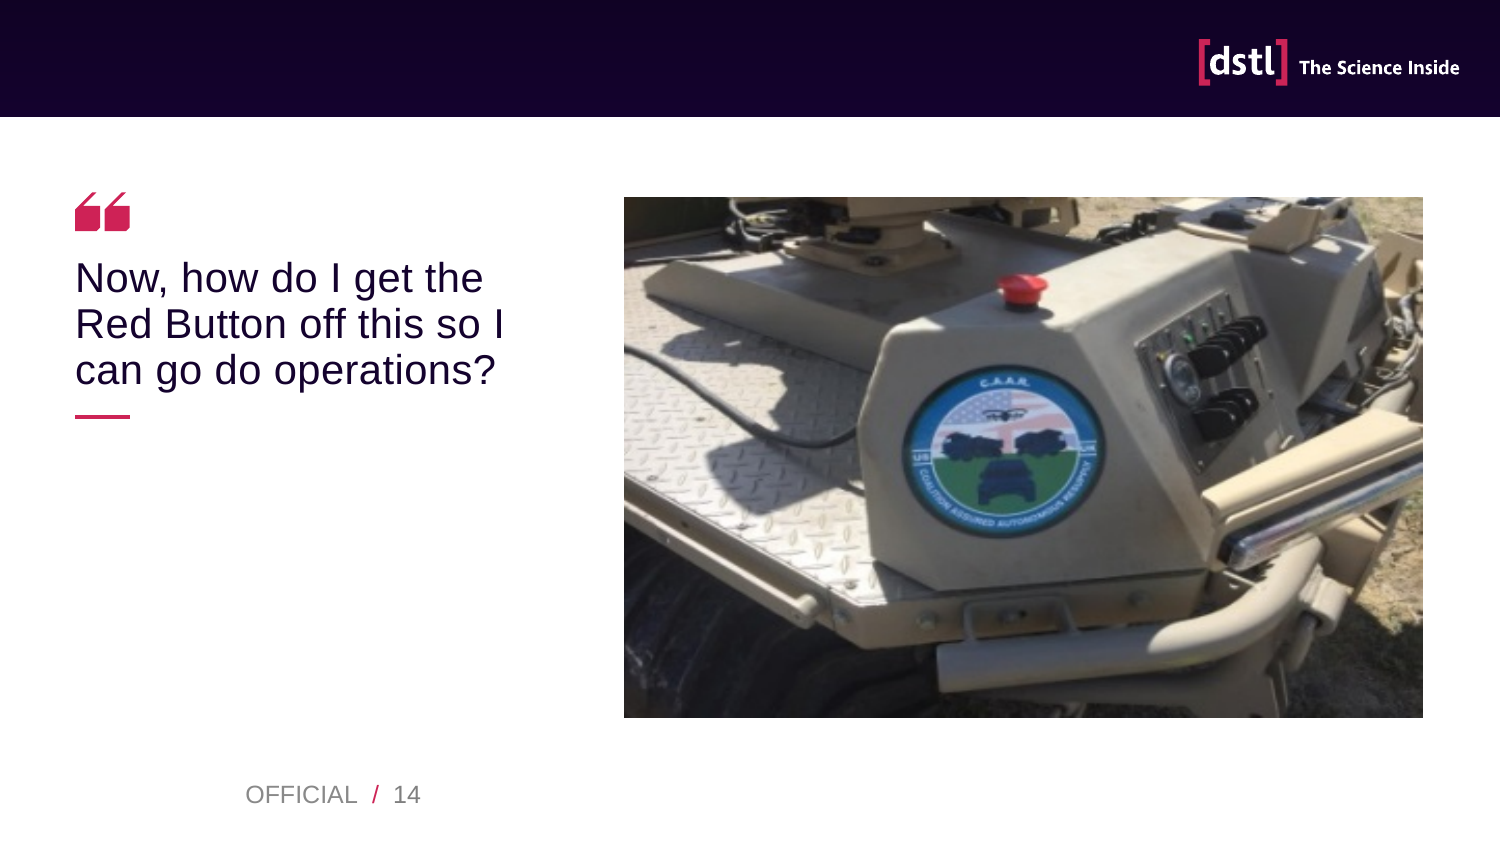

Now, how do I get the Red Button off this so I can go do operations?
# Questions?
OFFICIAL /
© Crown copyright 2019 Dstl